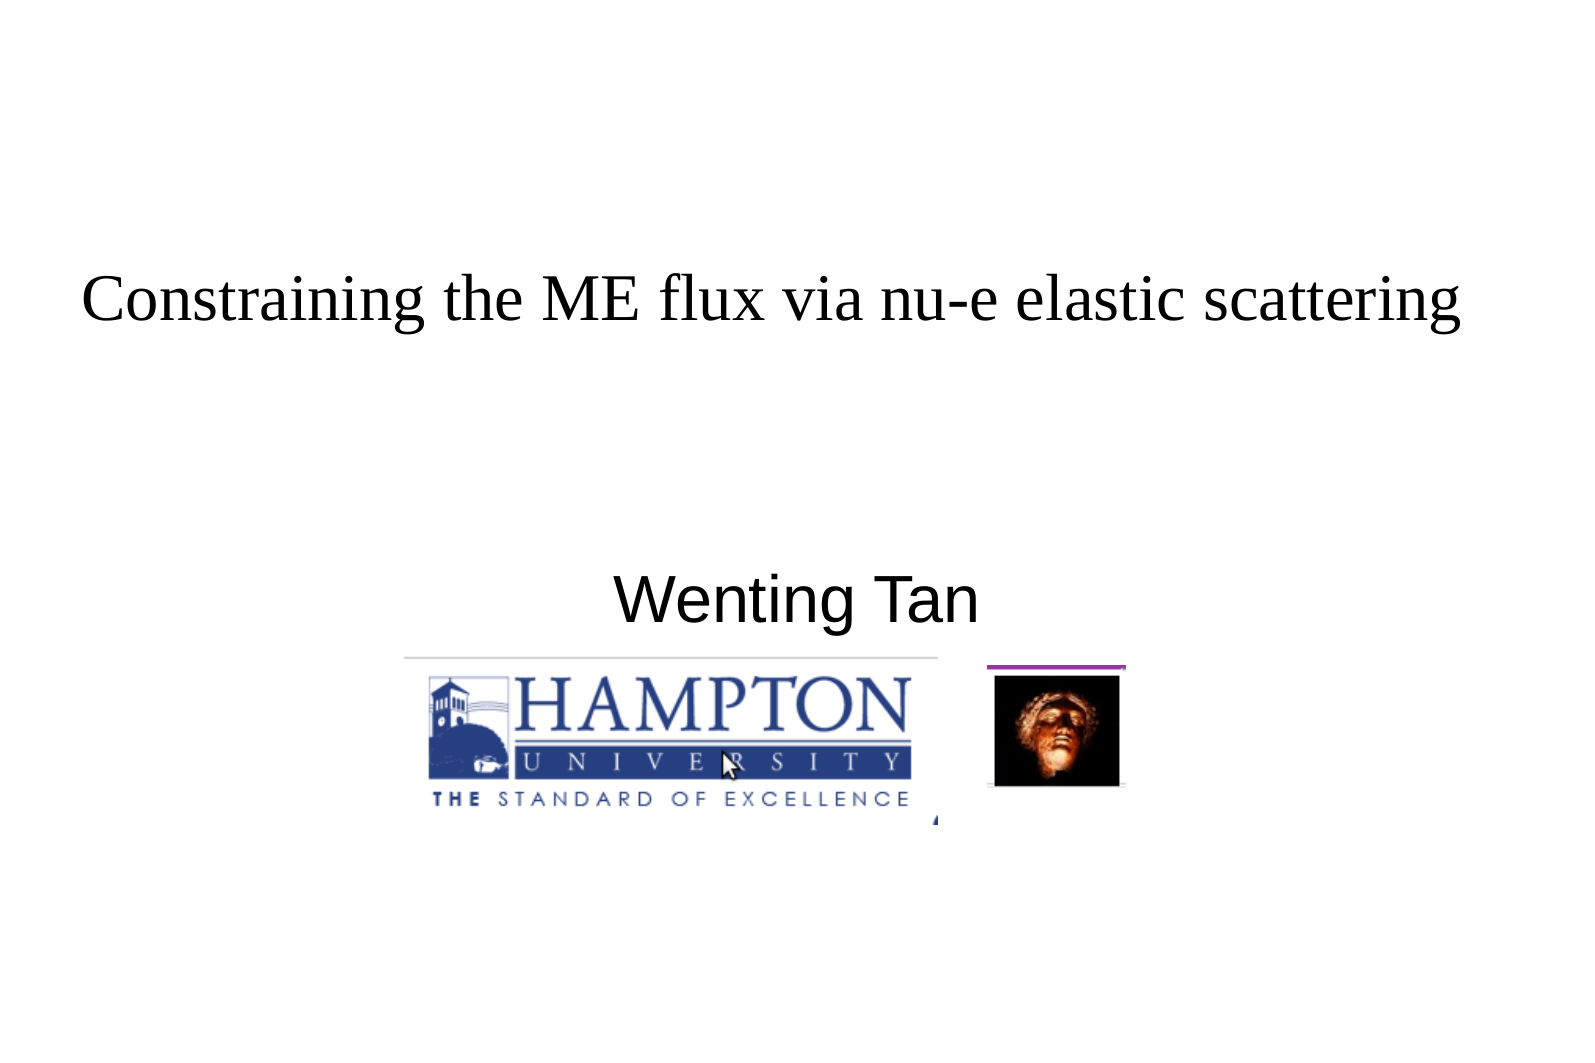

# Constraining the ME flux via nu-e elastic scattering
Wenting Tan